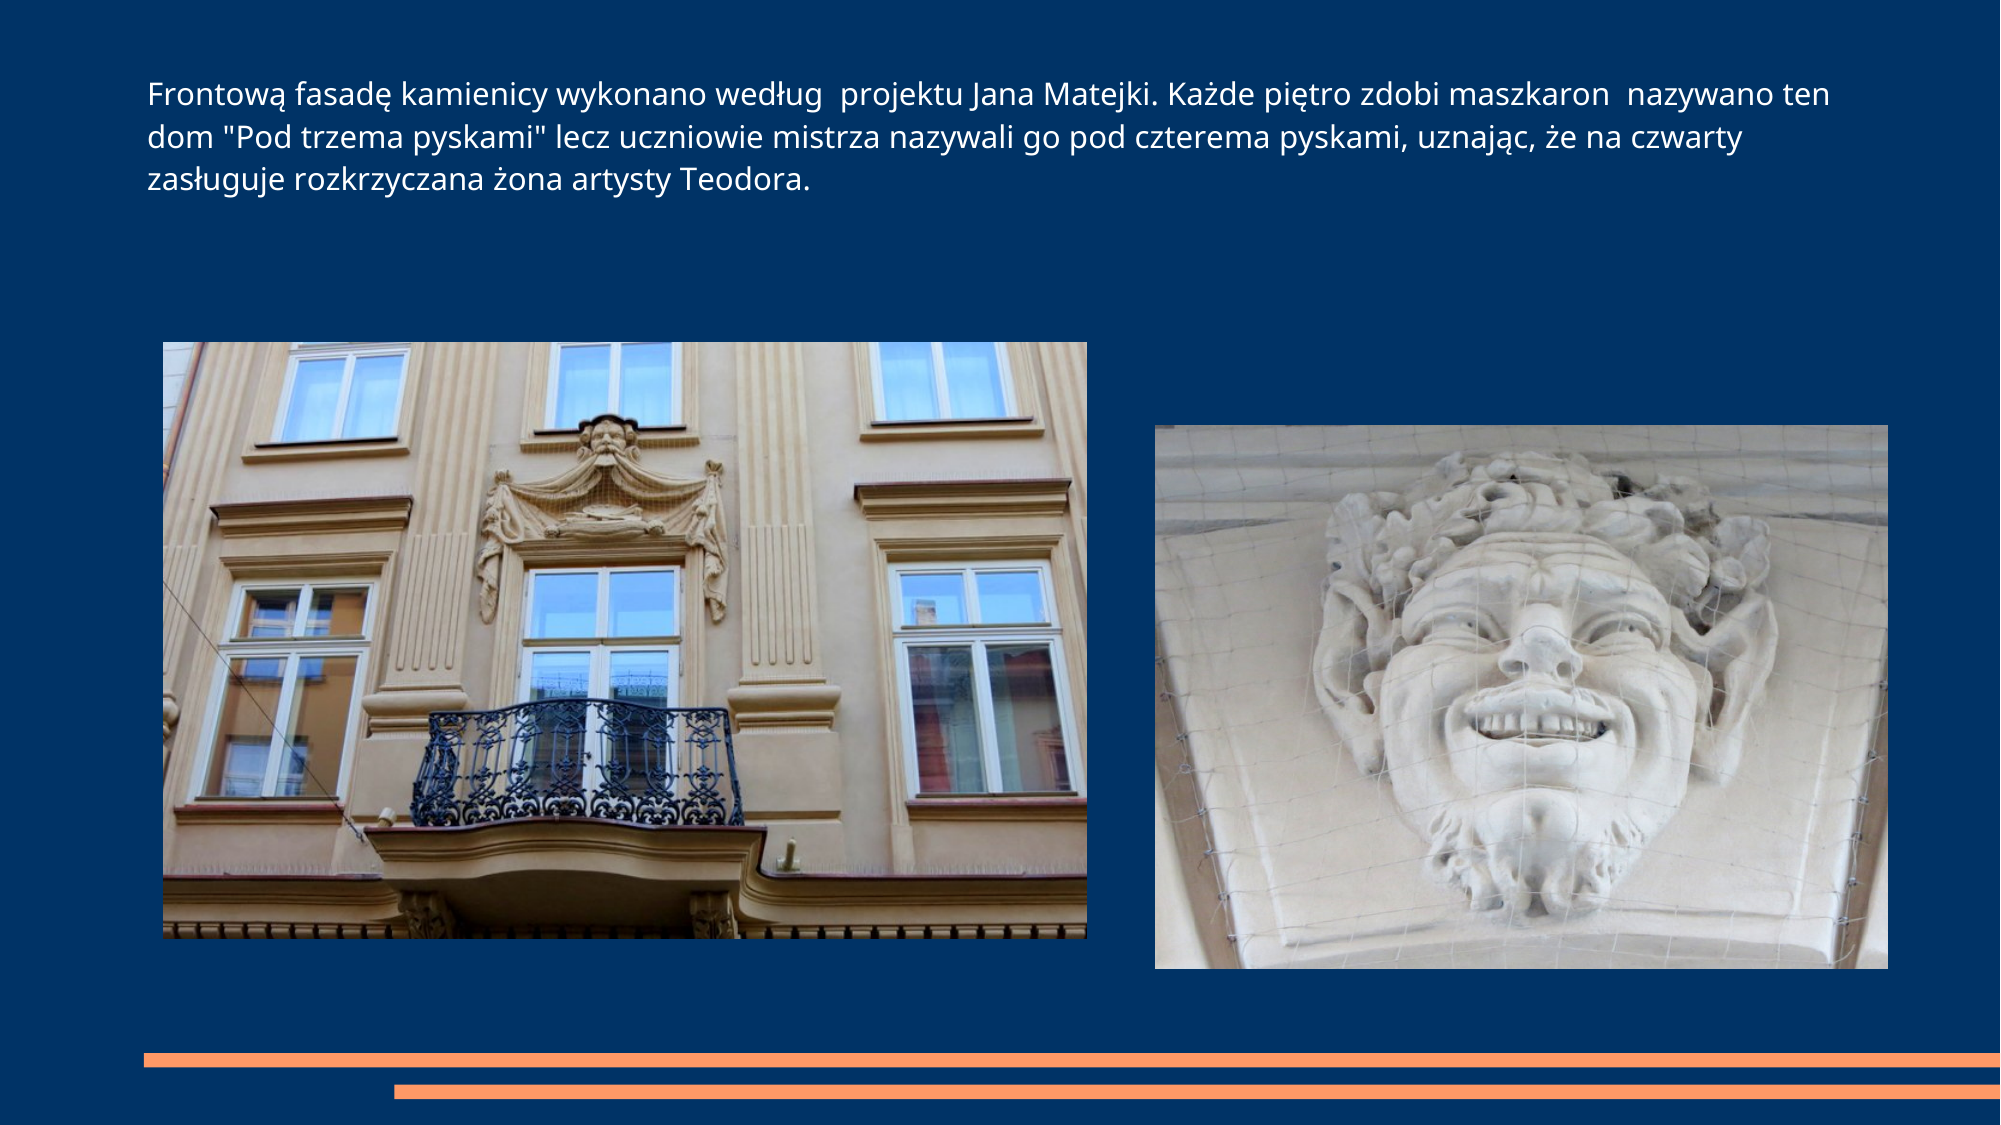

# Frontową fasadę kamienicy wykonano według projektu Jana Matejki. Każde piętro zdobi maszkaron nazywano ten dom "Pod trzema pyskami" lecz uczniowie mistrza nazywali go pod czterema pyskami, uznając, że na czwarty zasługuje rozkrzyczana żona artysty Teodora.